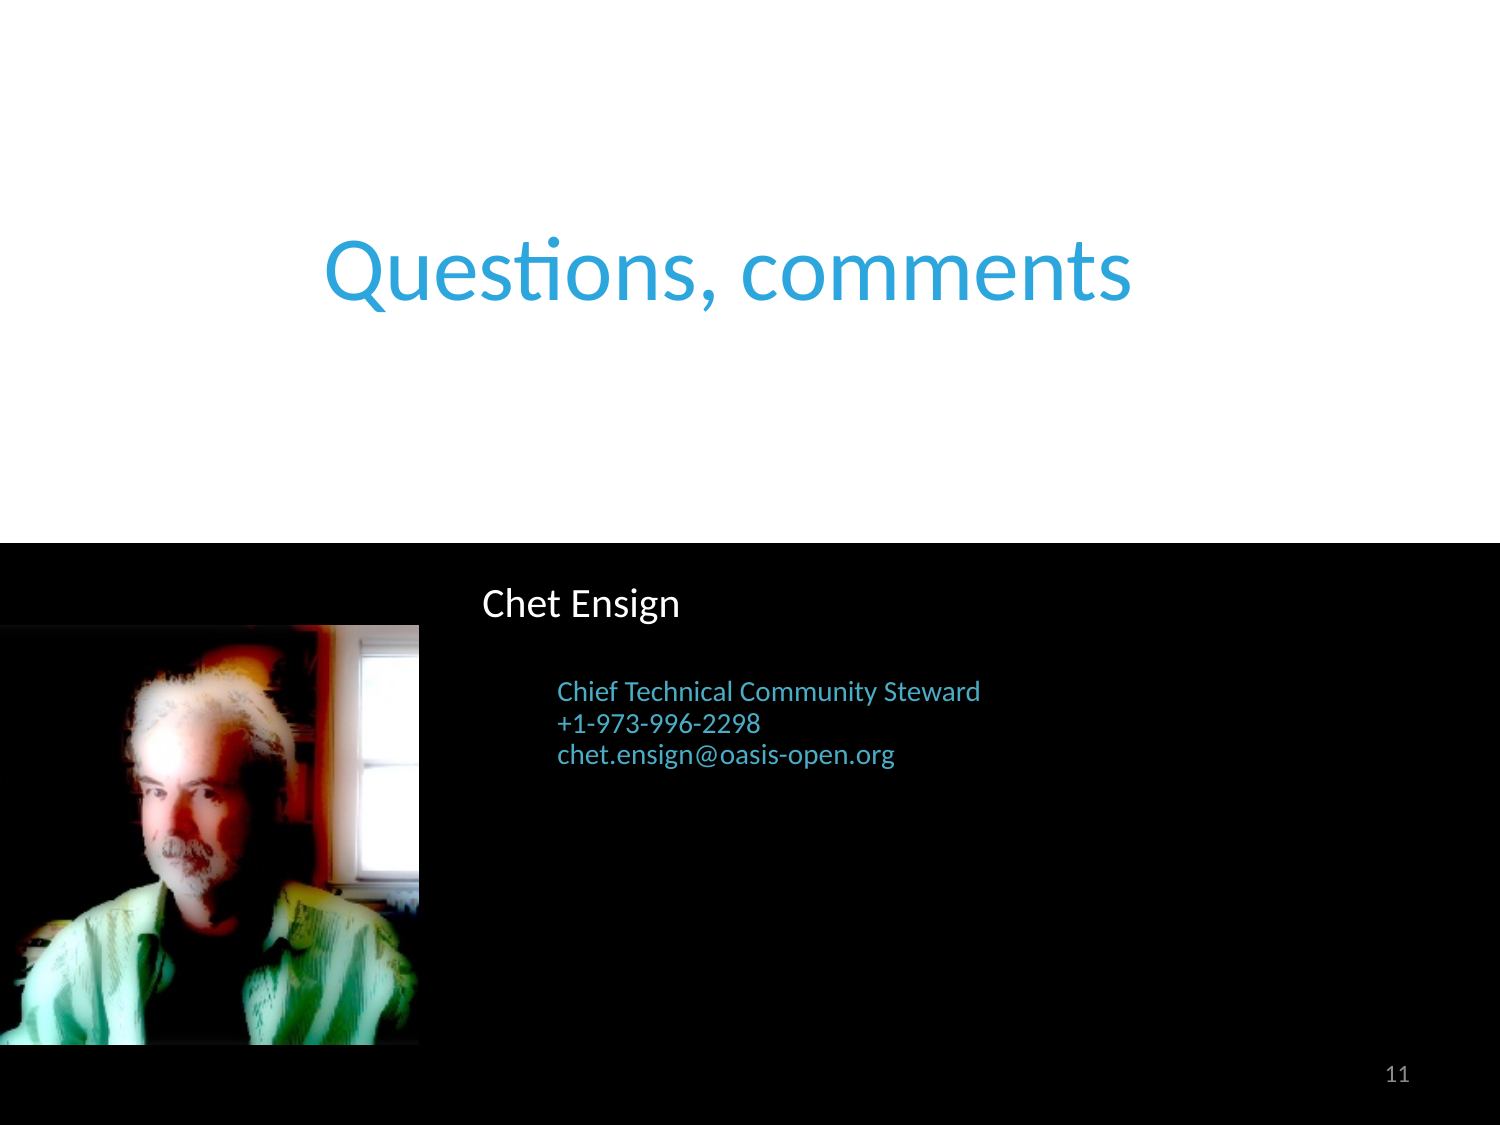

Questions, comments
Chet Ensign
Chief Technical Community Steward
+1-973-996-2298
chet.ensign@oasis-open.org